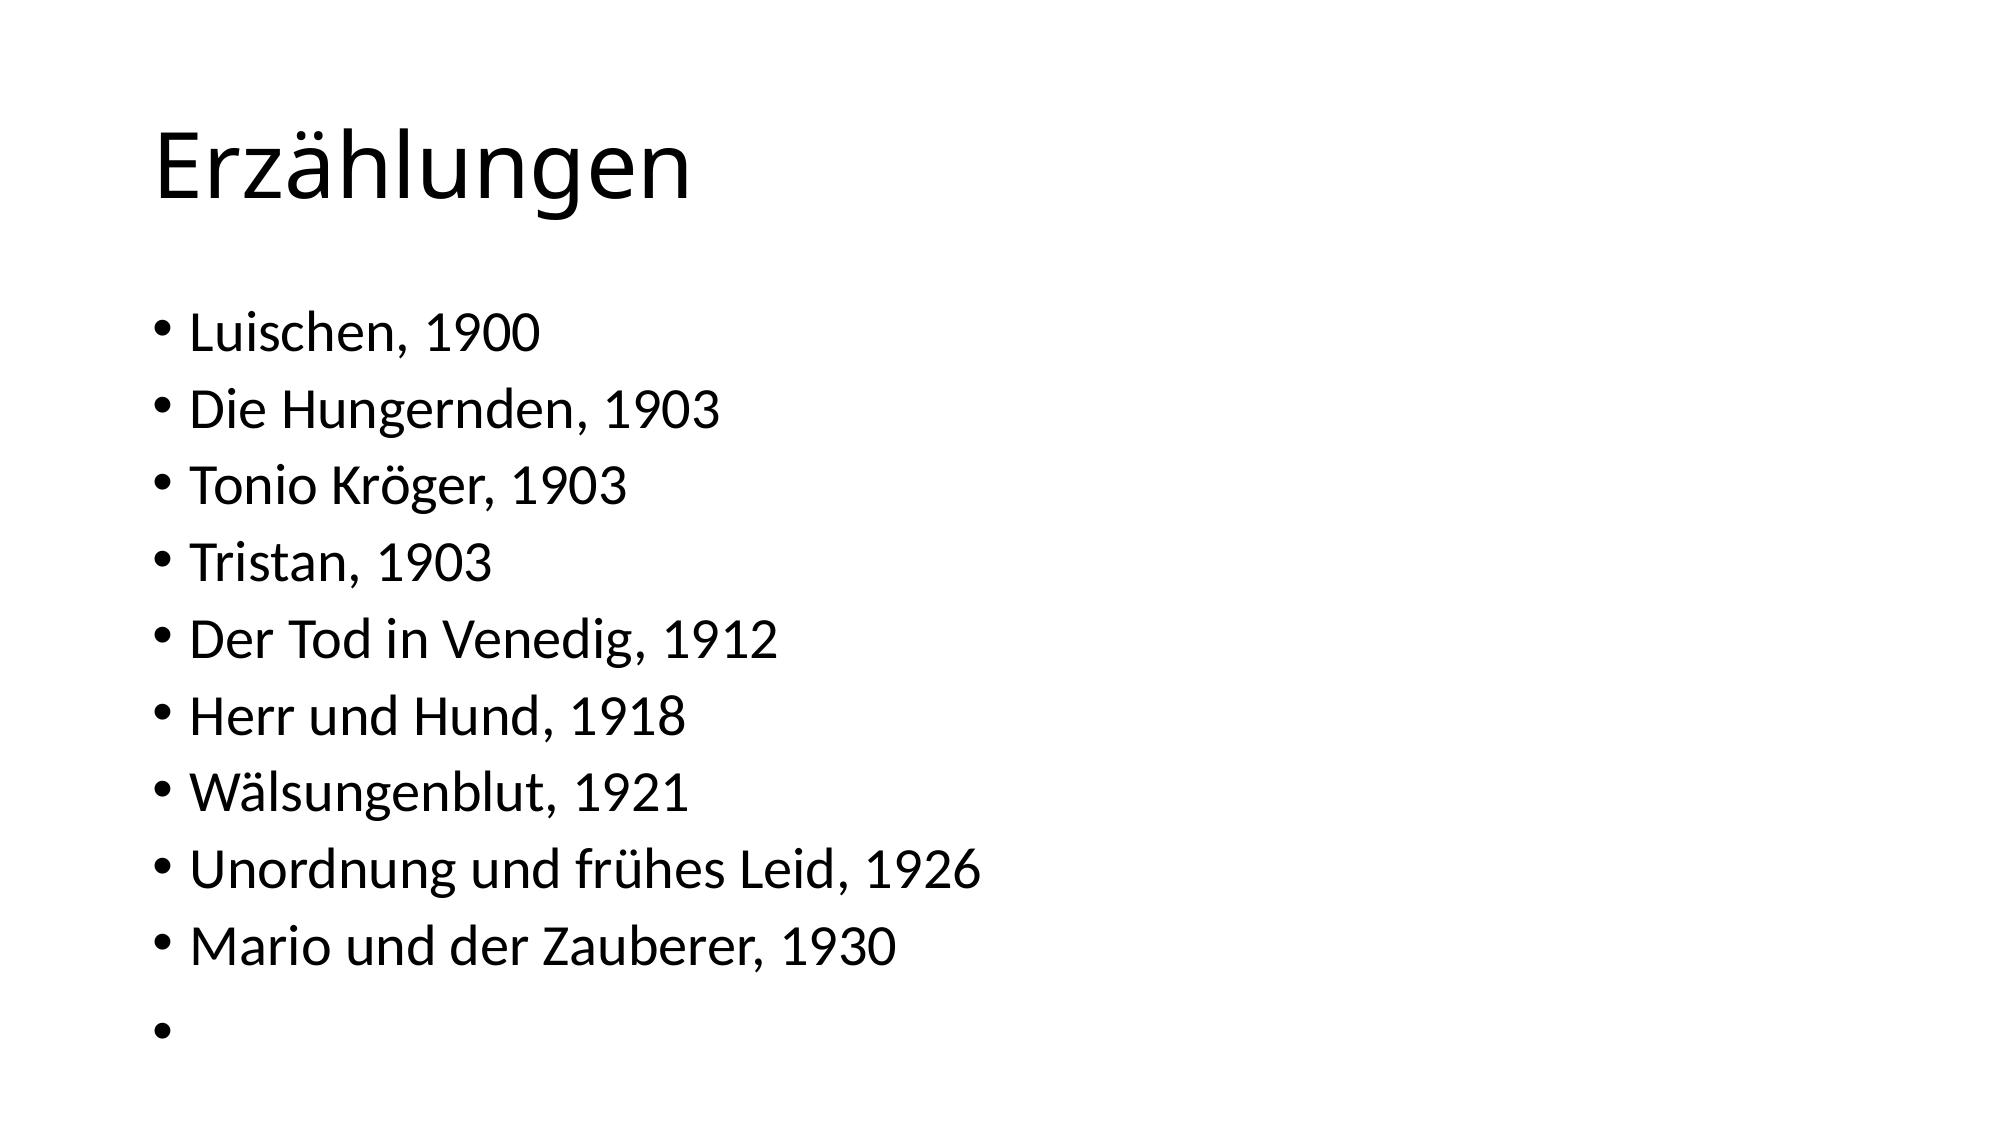

# Erzählungen
Luischen, 1900
Die Hungernden, 1903
Tonio Kröger, 1903
Tristan, 1903
Der Tod in Venedig, 1912
Herr und Hund, 1918
Wälsungenblut, 1921
Unordnung und frühes Leid, 1926
Mario und der Zauberer, 1930